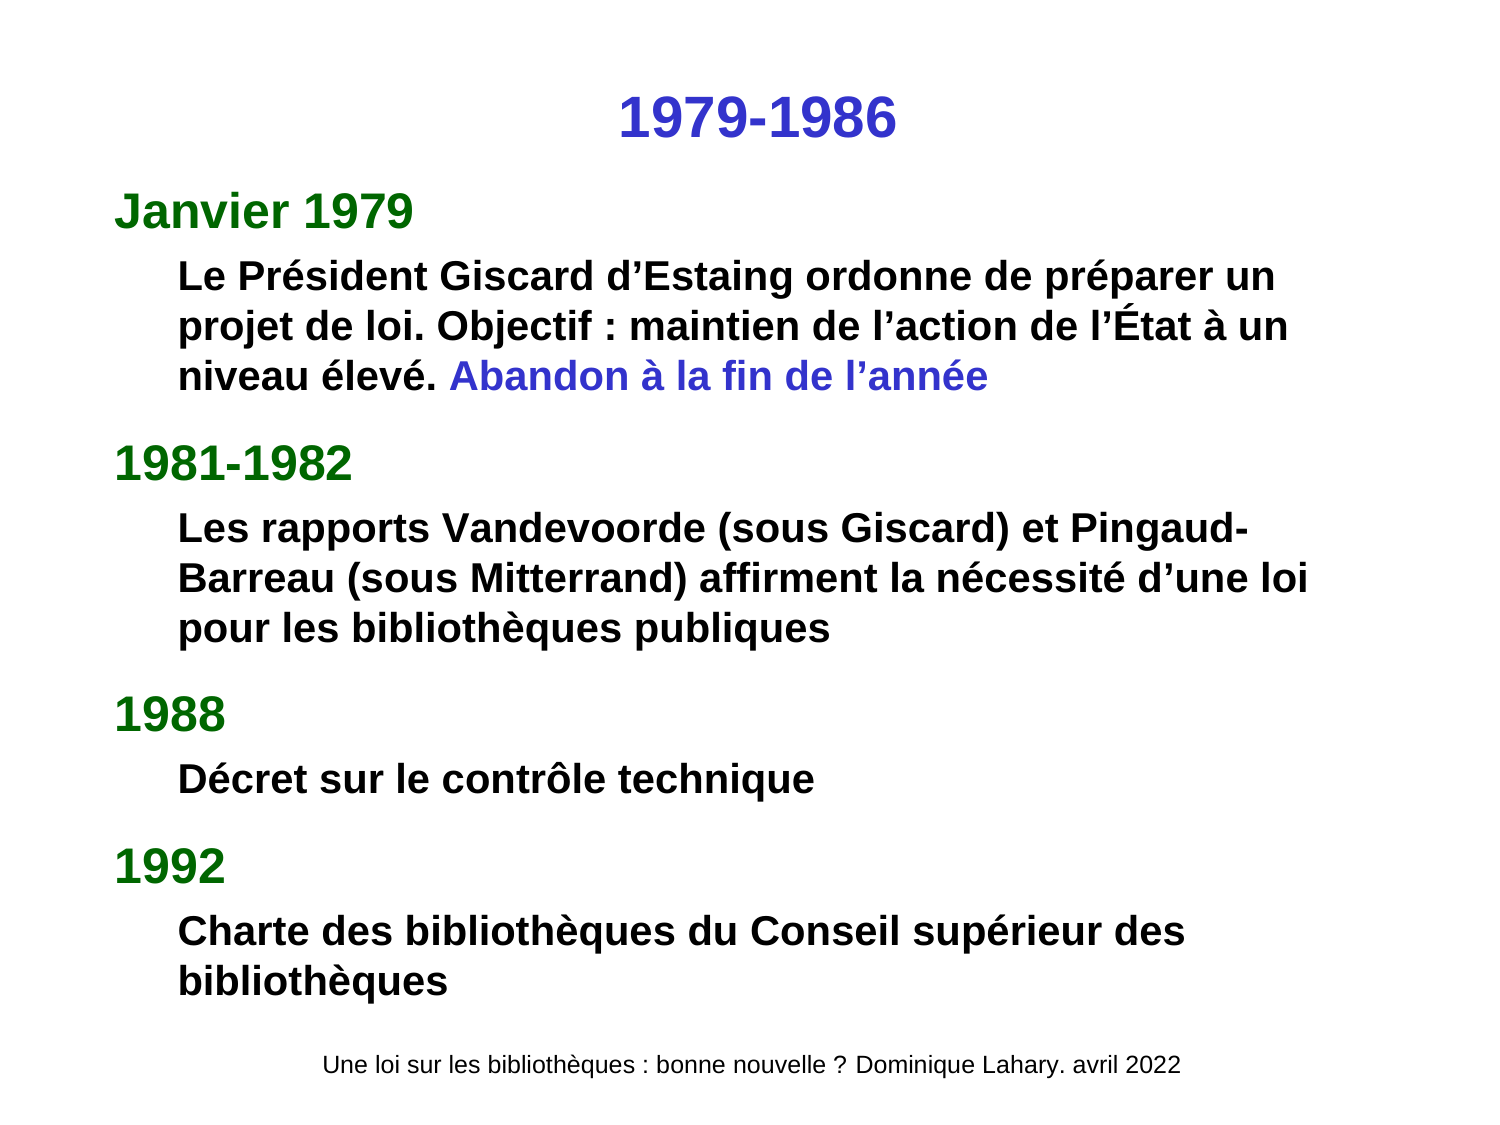

# 1979-1986
Janvier 1979
	Le Président Giscard d’Estaing ordonne de préparer un projet de loi. Objectif : maintien de l’action de l’État à un niveau élevé. Abandon à la fin de l’année
1981-1982
	Les rapports Vandevoorde (sous Giscard) et Pingaud-Barreau (sous Mitterrand) affirment la nécessité d’une loi pour les bibliothèques publiques
1988
	Décret sur le contrôle technique
1992
	Charte des bibliothèques du Conseil supérieur des bibliothèques
Une loi sur les bibliothèques : bonne nouvelle ? Dominique Lahary. avril 2022